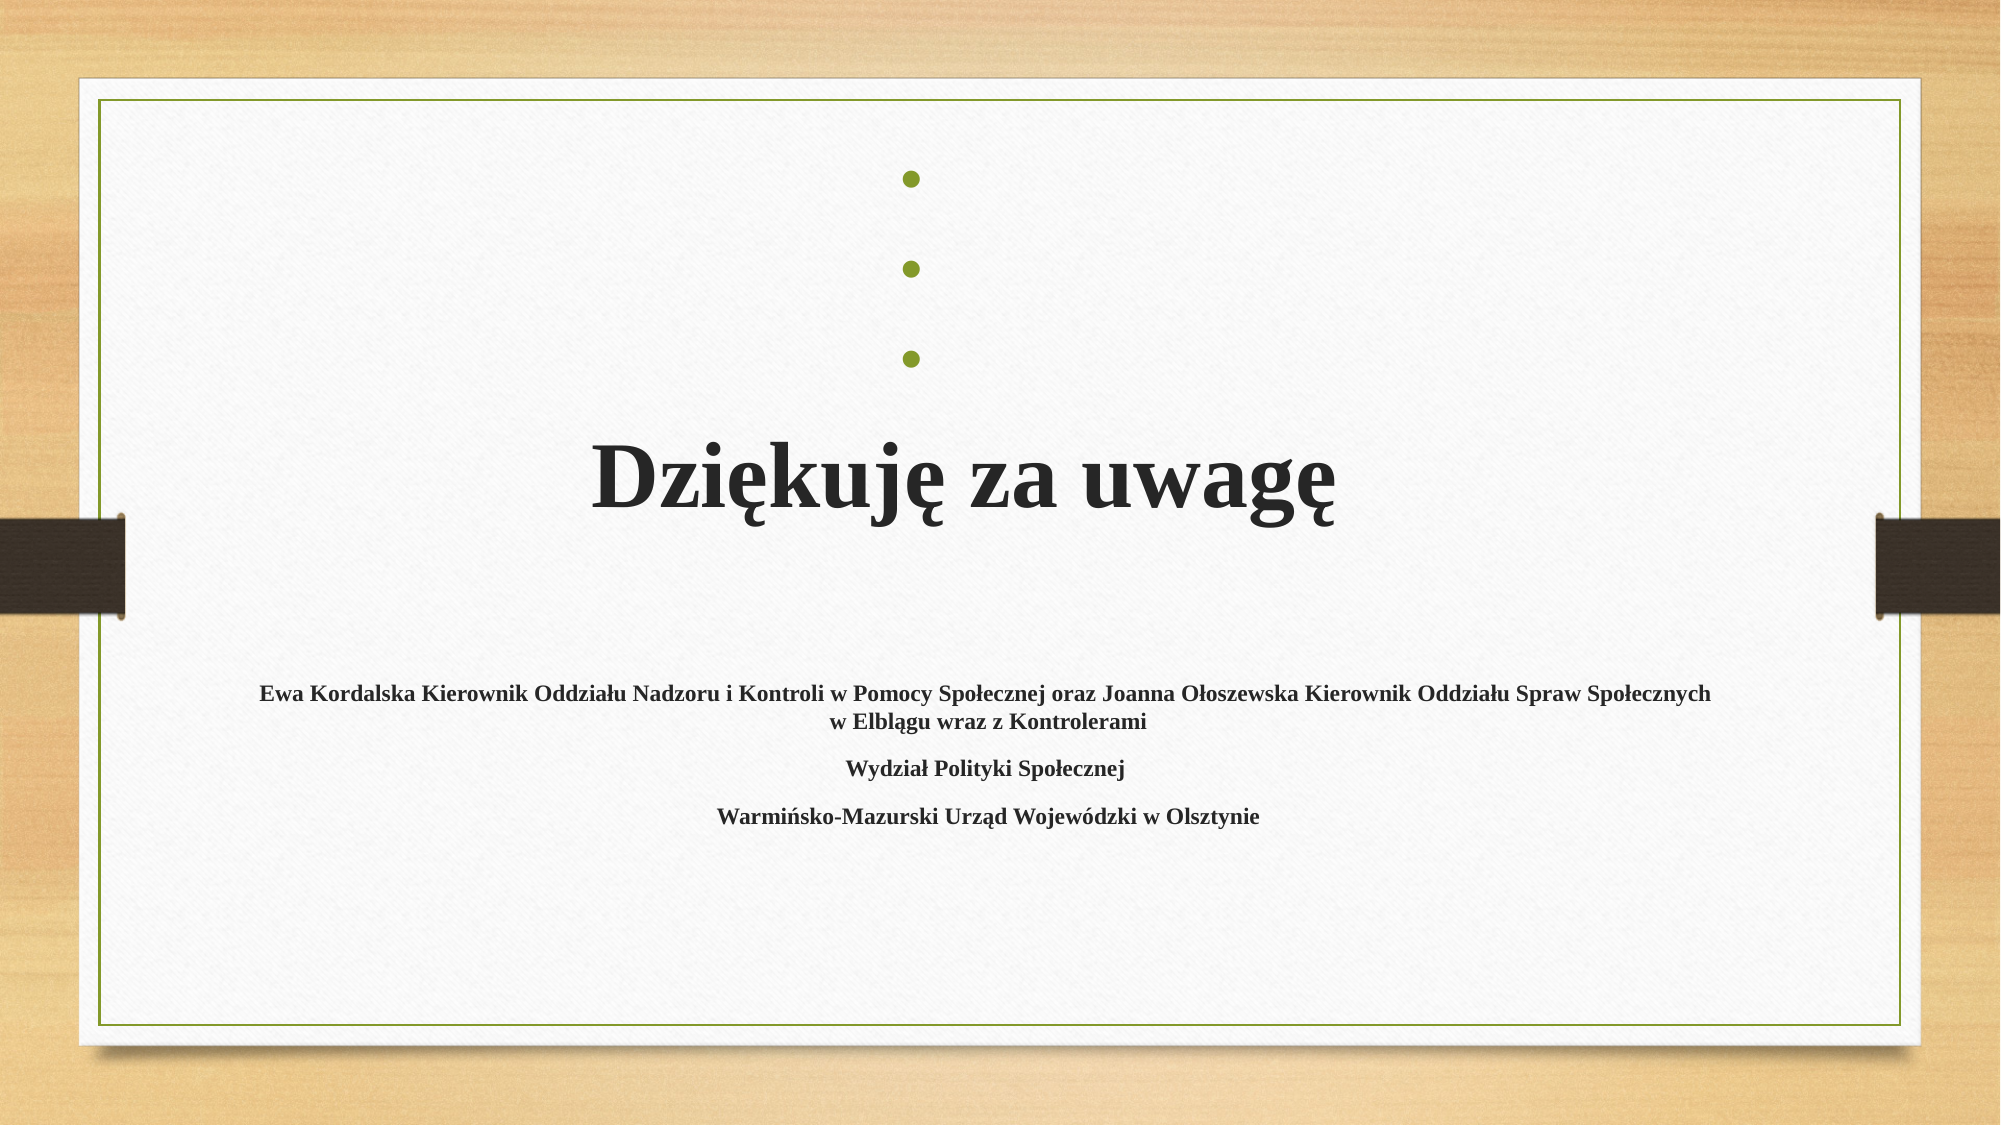

# Dziękuję za uwagę
Ewa Kordalska Kierownik Oddziału Nadzoru i Kontroli w Pomocy Społecznej oraz Joanna Ołoszewska Kierownik Oddziału Spraw Społecznych
w Elblągu wraz z Kontrolerami
Wydział Polityki Społecznej
Warmińsko-Mazurski Urząd Wojewódzki w Olsztynie